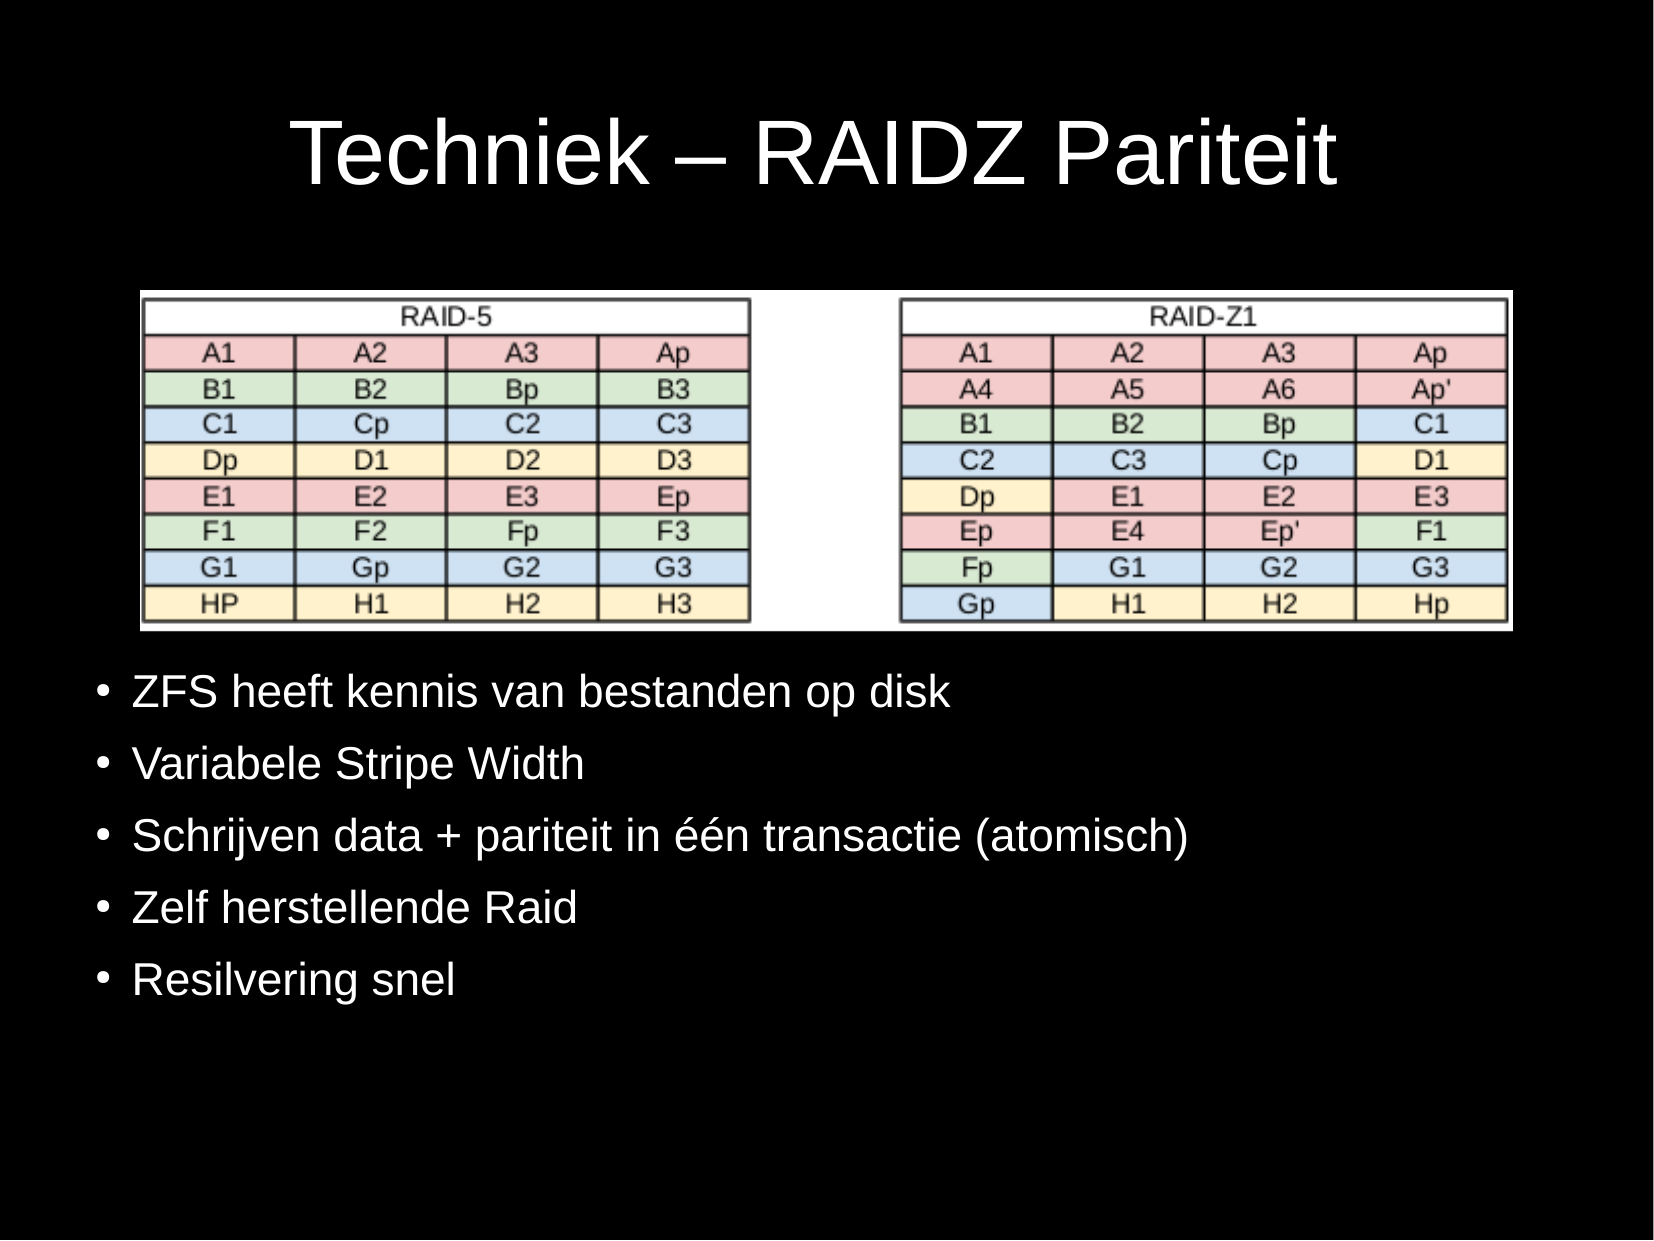

# Techniek – RAIDZ Pariteit
ZFS heeft kennis van bestanden op disk
Variabele Stripe Width
Schrijven data + pariteit in één transactie (atomisch)
Zelf herstellende Raid
Resilvering snel